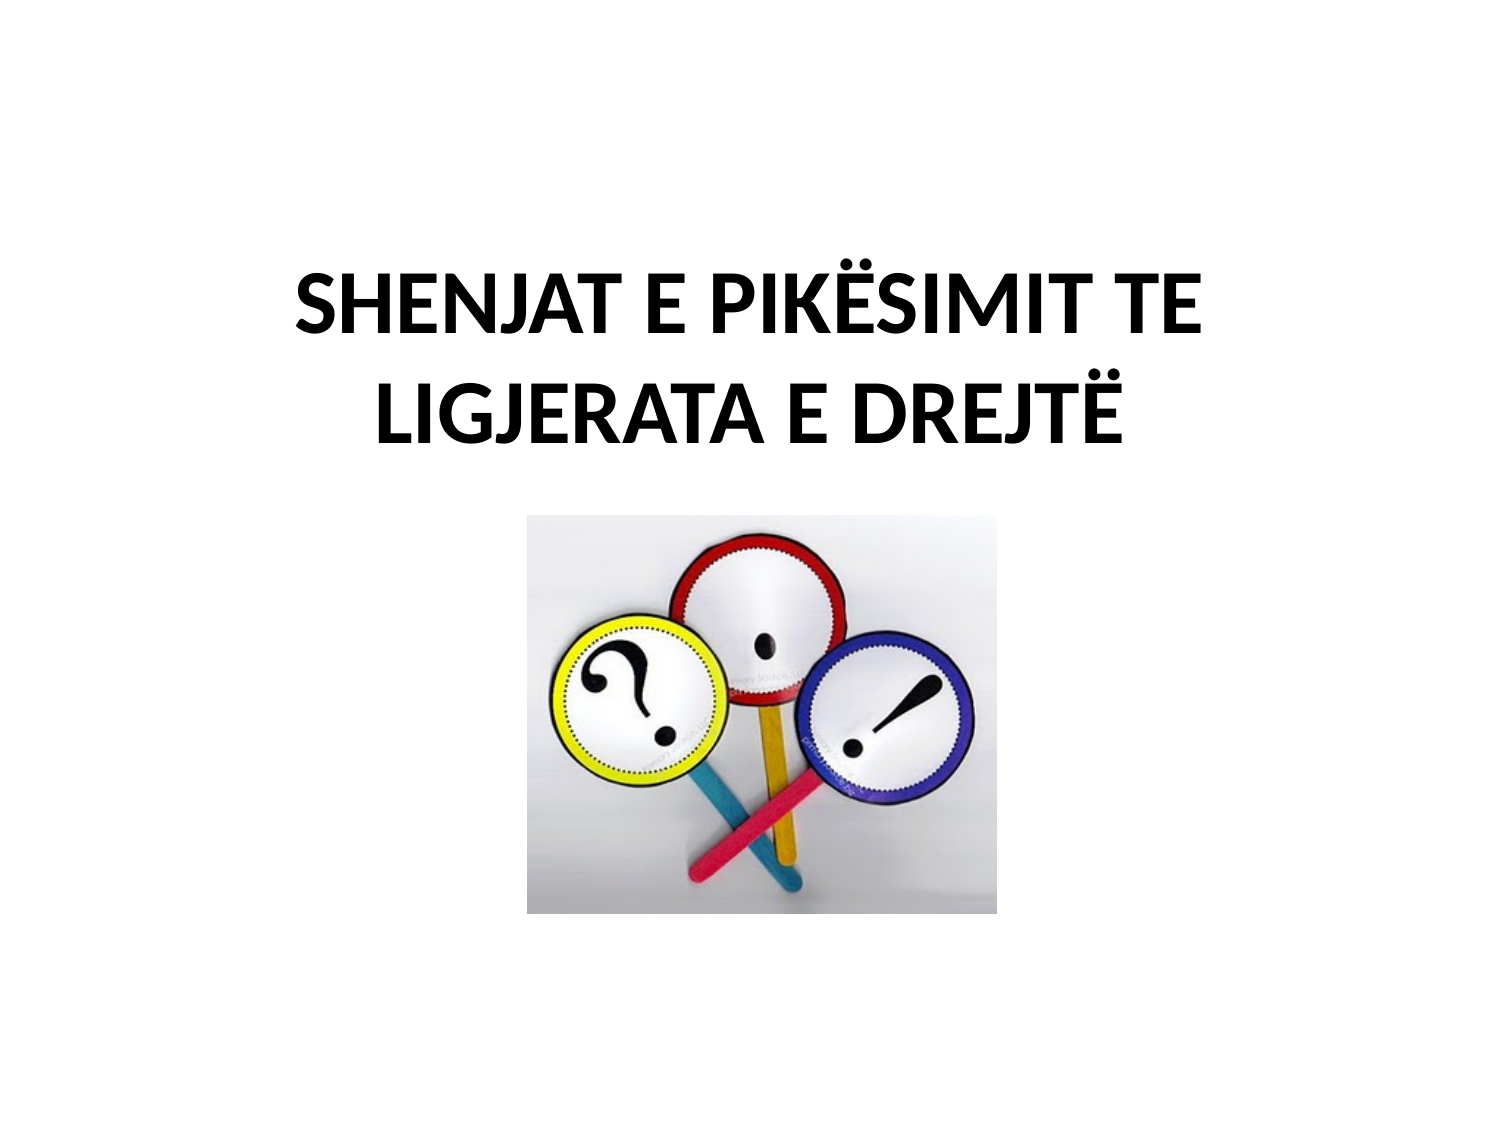

# SHENJAT E PIKËSIMIT TE LIGJERATA E DREJTË